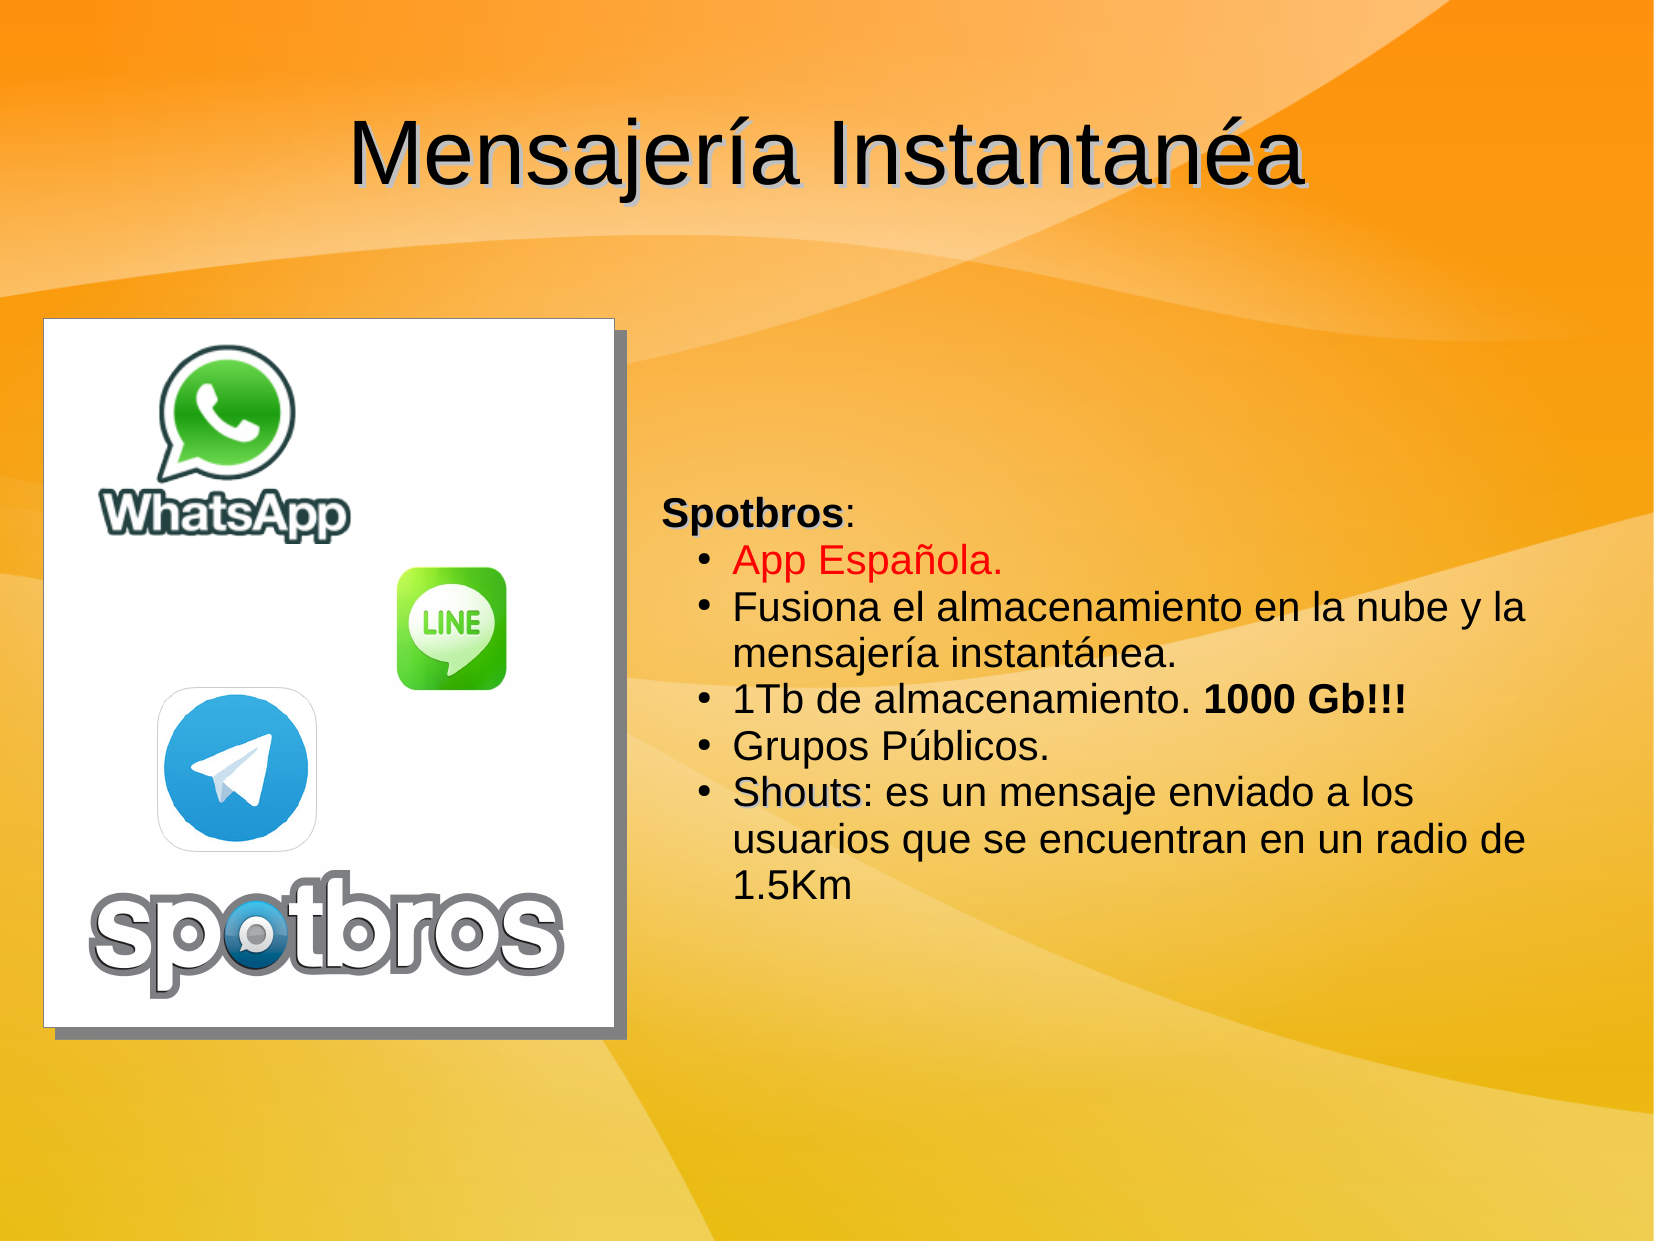

# Mensajería Instantanéa
Spotbros:
App Española.
Fusiona el almacenamiento en la nube y la mensajería instantánea.
1Tb de almacenamiento. 1000 Gb!!!
Grupos Públicos.
Shouts: es un mensaje enviado a los usuarios que se encuentran en un radio de 1.5Km